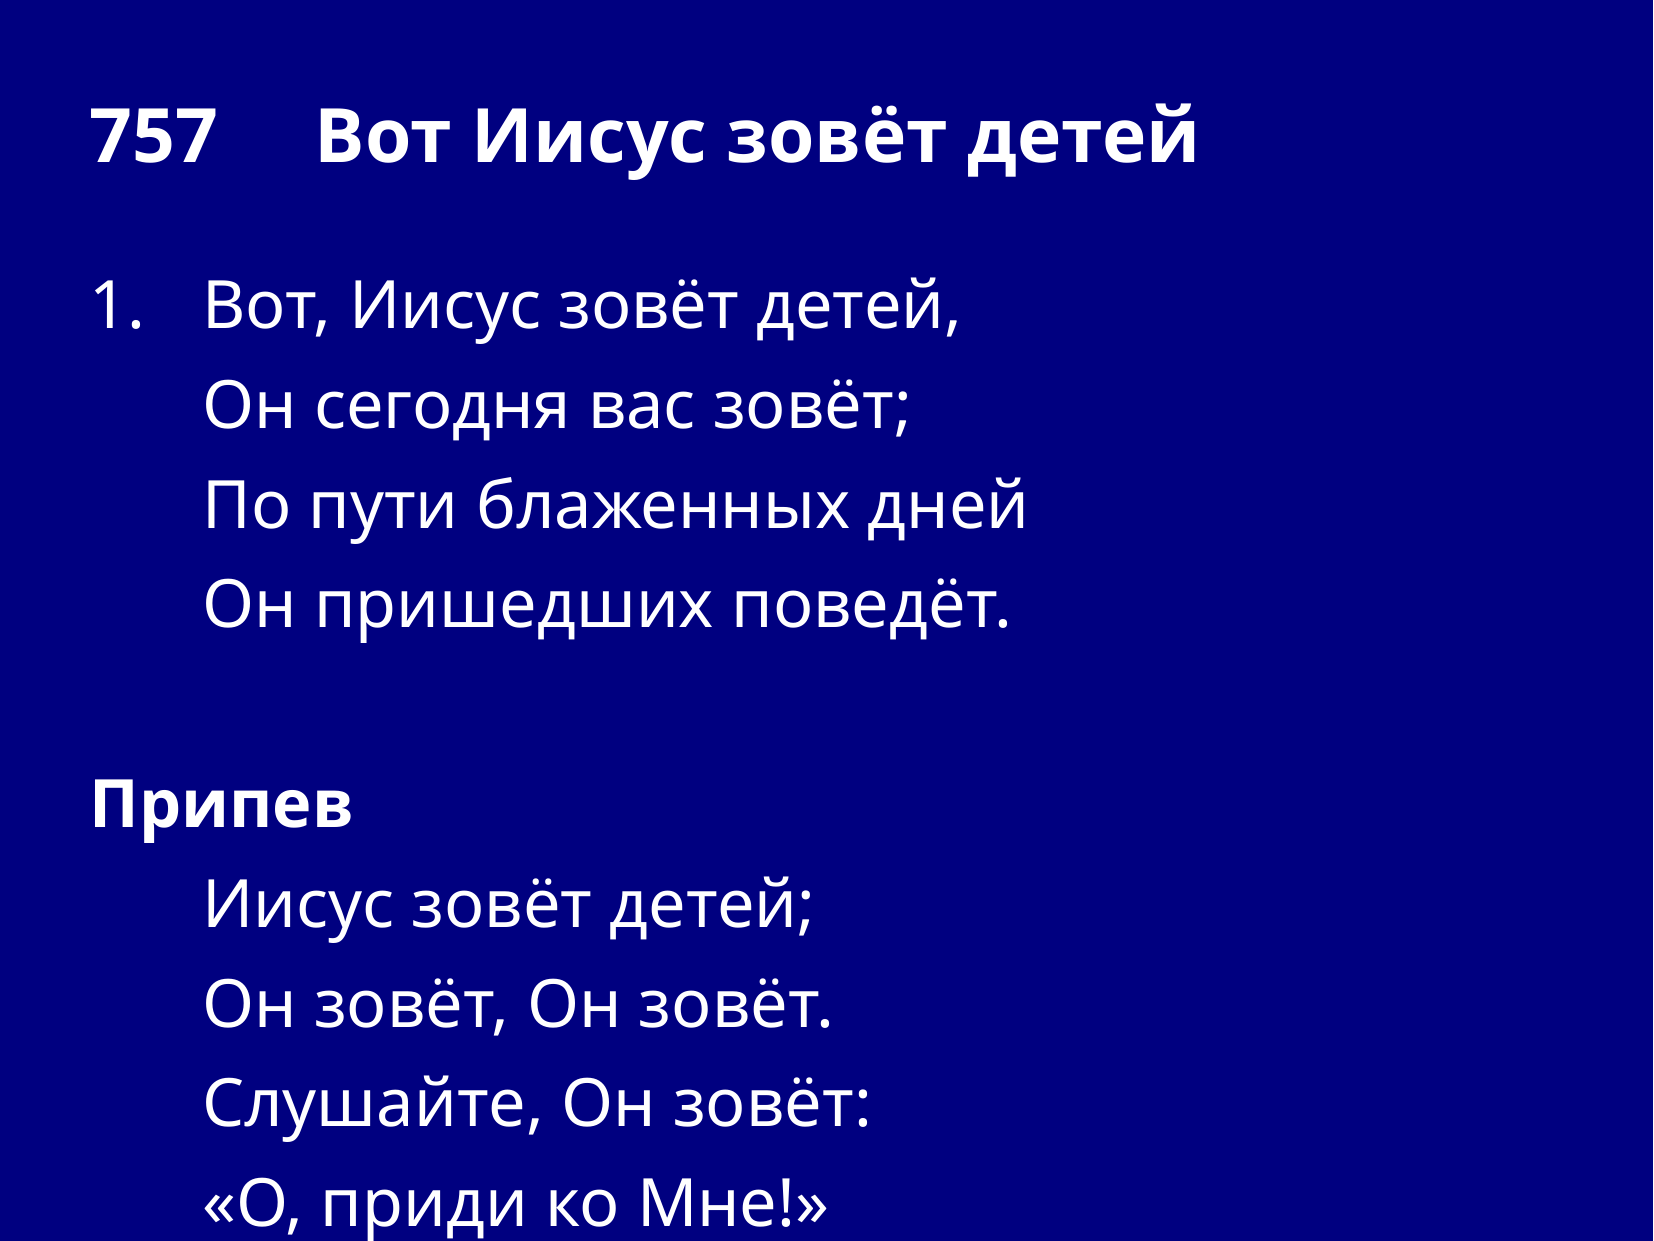

757	Вот Иисус зовёт детей
1.	Вот, Иисус зовёт детей,
	Он сегодня вас зовёт;
	По пути блаженных дней
	Он пришедших поведёт.
Припев
	Иисус зовёт детей;
	Он зовёт, Он зовёт.
	Слушайте, Он зовёт:
	«О, приди ко Мне!»